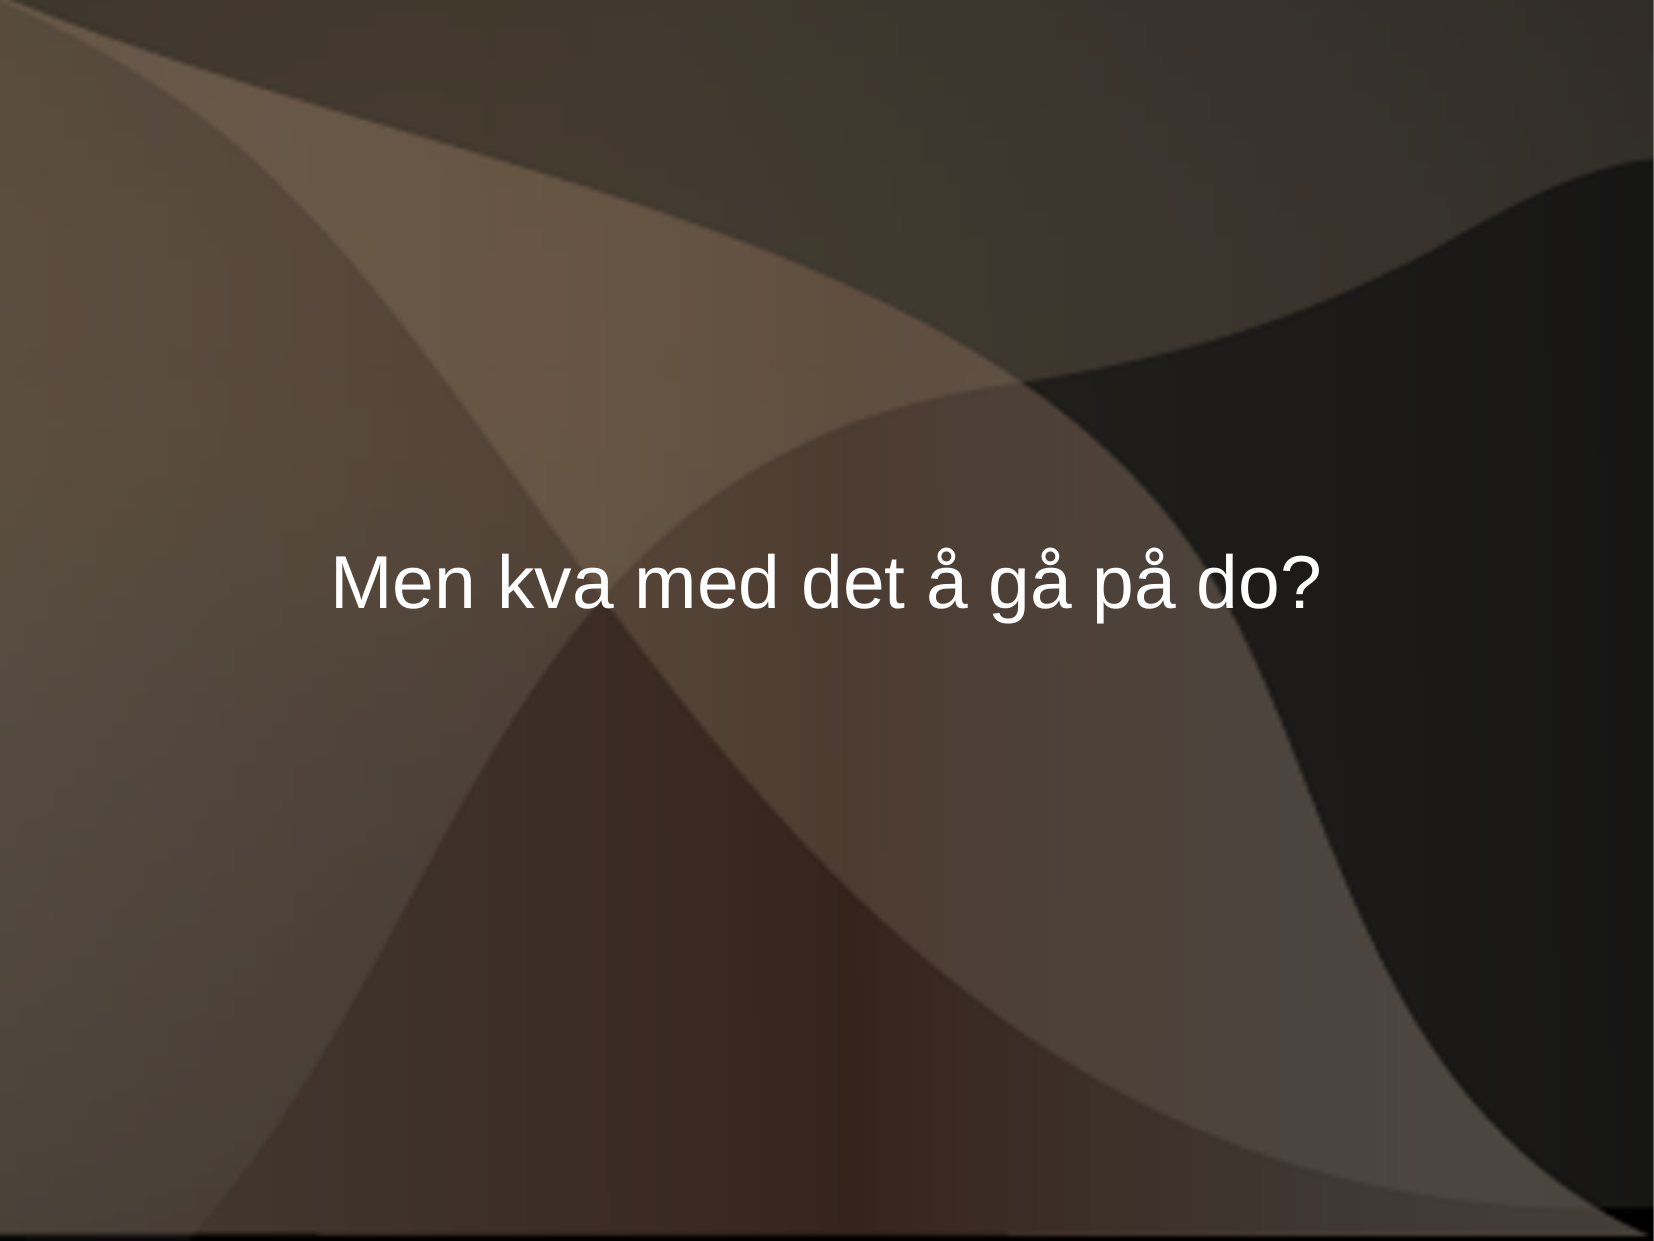

# Men kva med det å gå på do?